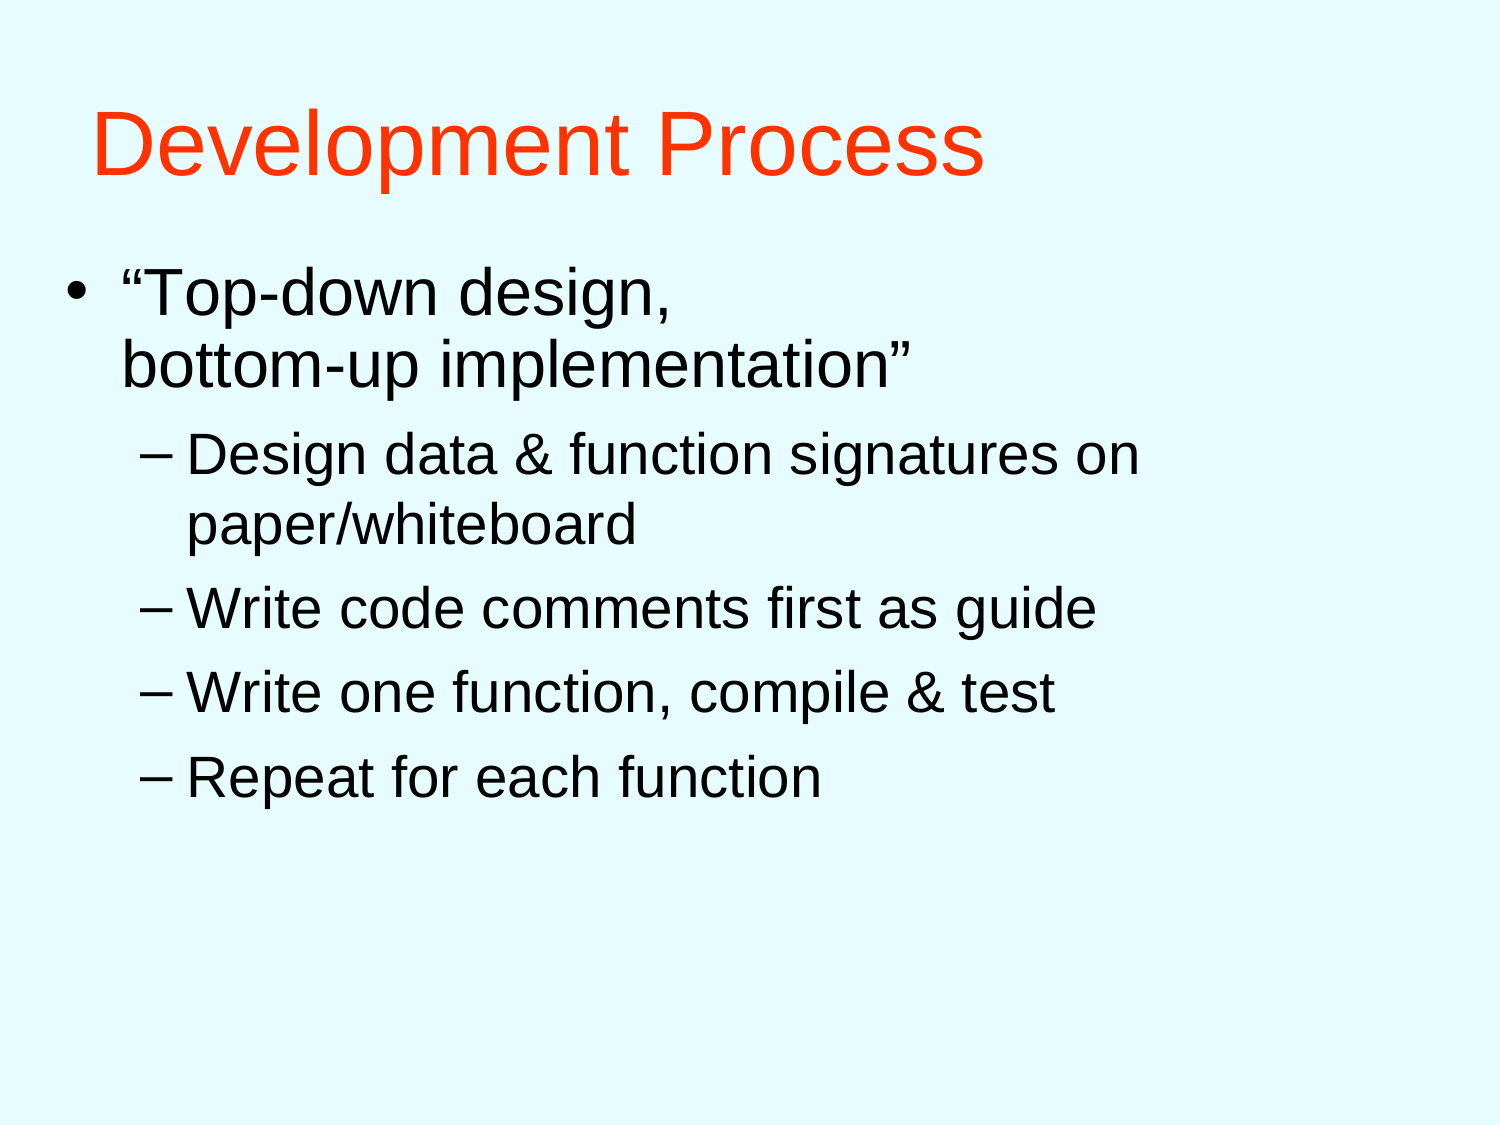

# Development Process
“Top-down design,
bottom-up implementation”
Design data & function signatures on paper/whiteboard
Write code comments first as guide
Write one function, compile & test
Repeat for each function